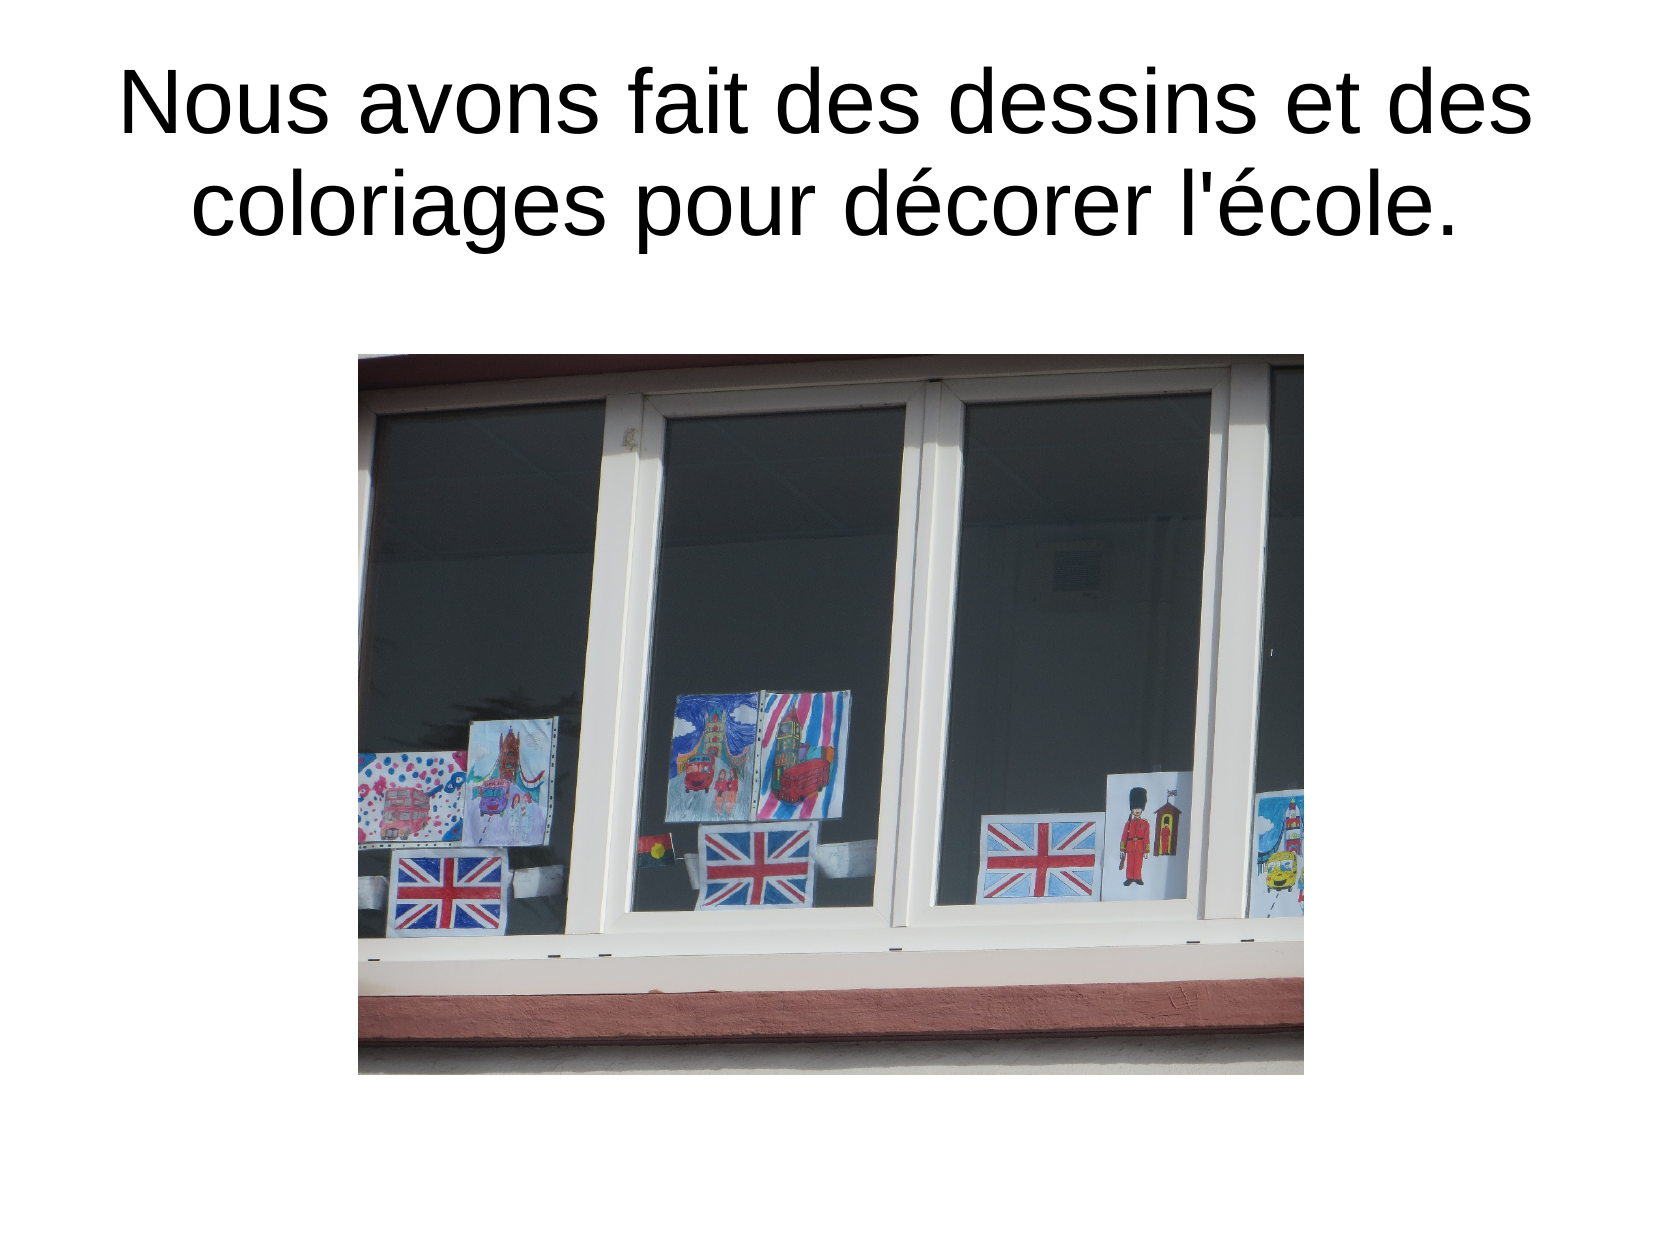

# Nous avons fait des dessins et des coloriages pour décorer l'école.